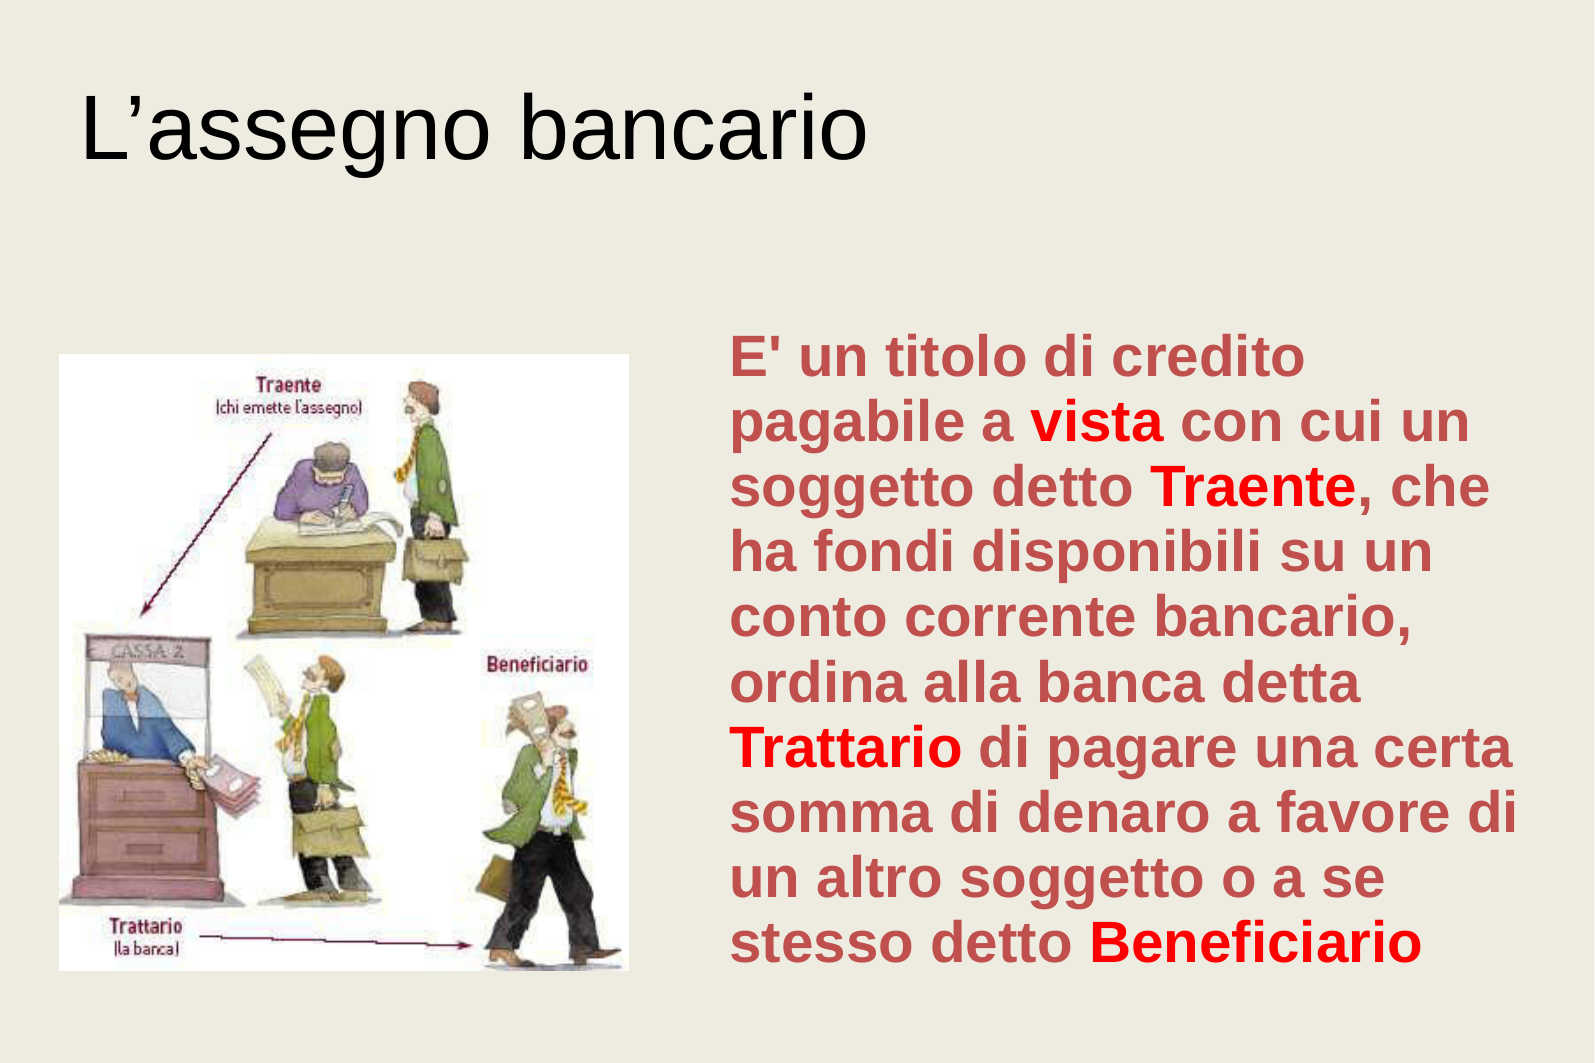

# L’assegno bancario
E' un titolo di credito pagabile a vista con cui un soggetto detto Traente, che ha fondi disponibili su un conto corrente bancario, ordina alla banca detta Trattario di pagare una certa somma di denaro a favore di un altro soggetto o a se stesso detto Beneficiario